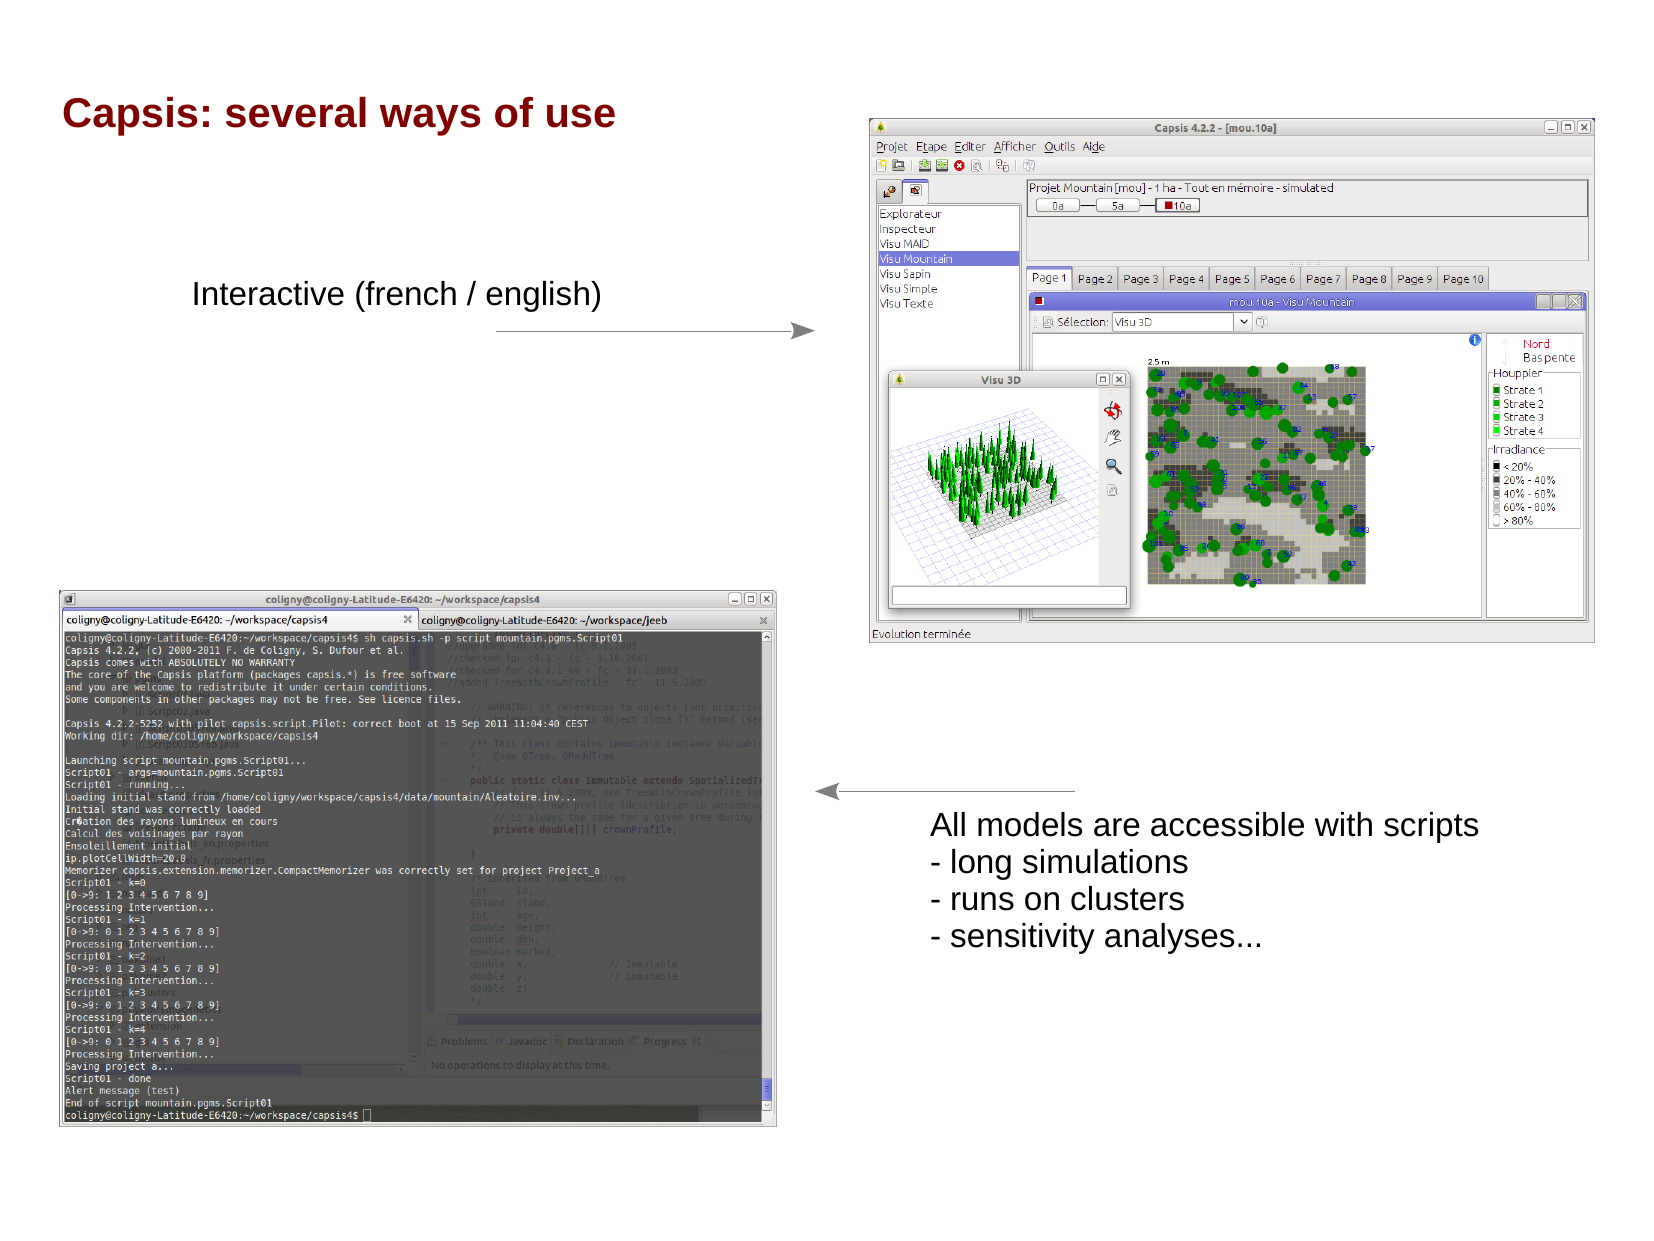

Capsis: several ways of use
Interactive (french / english)
All models are accessible with scripts
- long simulations
- runs on clusters
- sensitivity analyses...